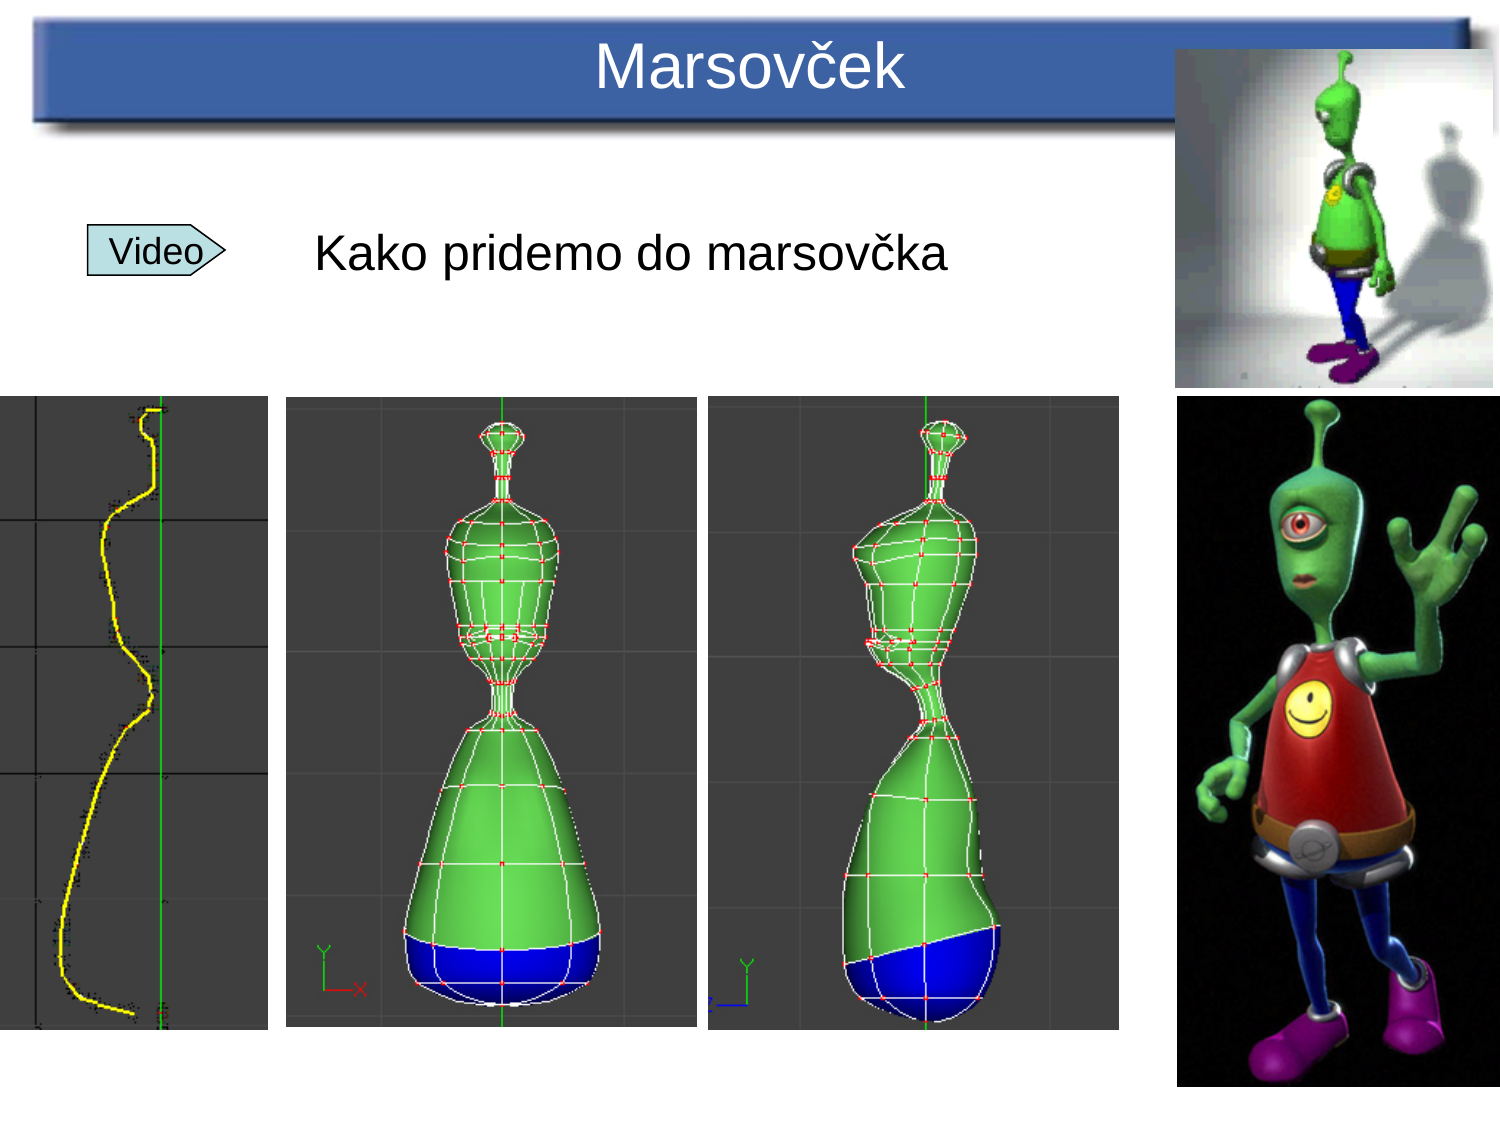

# Marsovček
Kako pridemo do marsovčka
Video